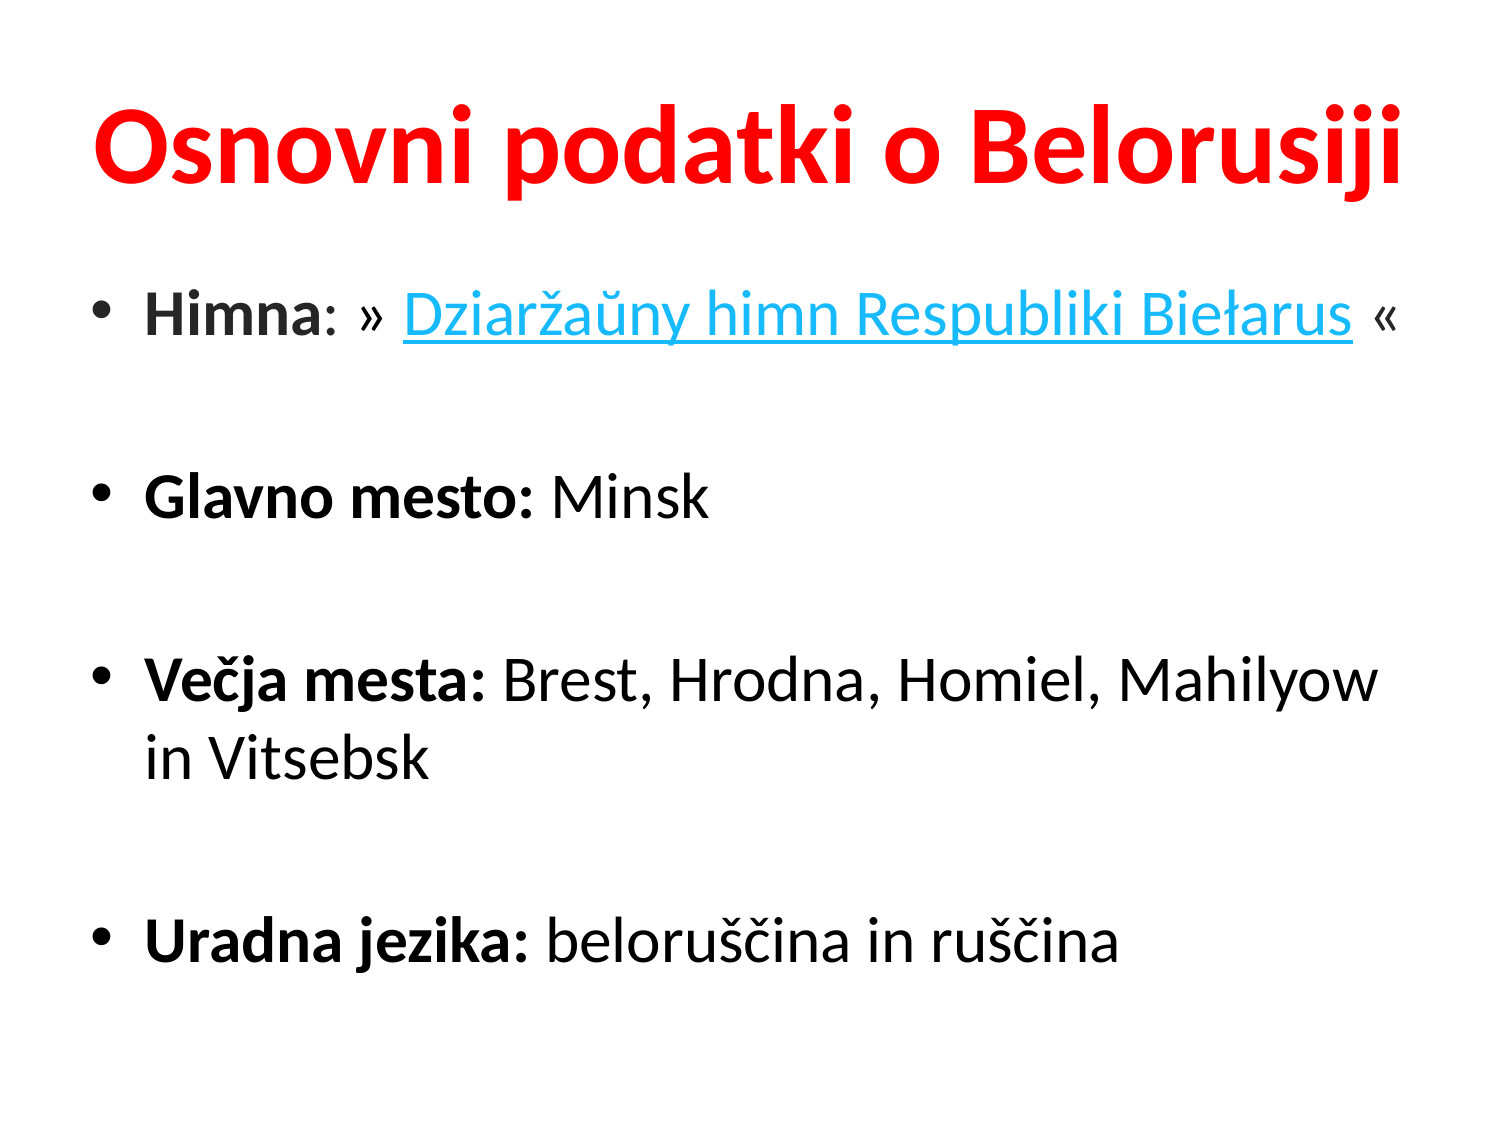

# Osnovni podatki o Belorusiji
Himna: » Dziaržaŭny himn Respubliki Biełarus «
Glavno mesto: Minsk
Večja mesta: Brest, Hrodna, Homiel, Mahilyow in Vitsebsk
Uradna jezika: beloruščina in ruščina